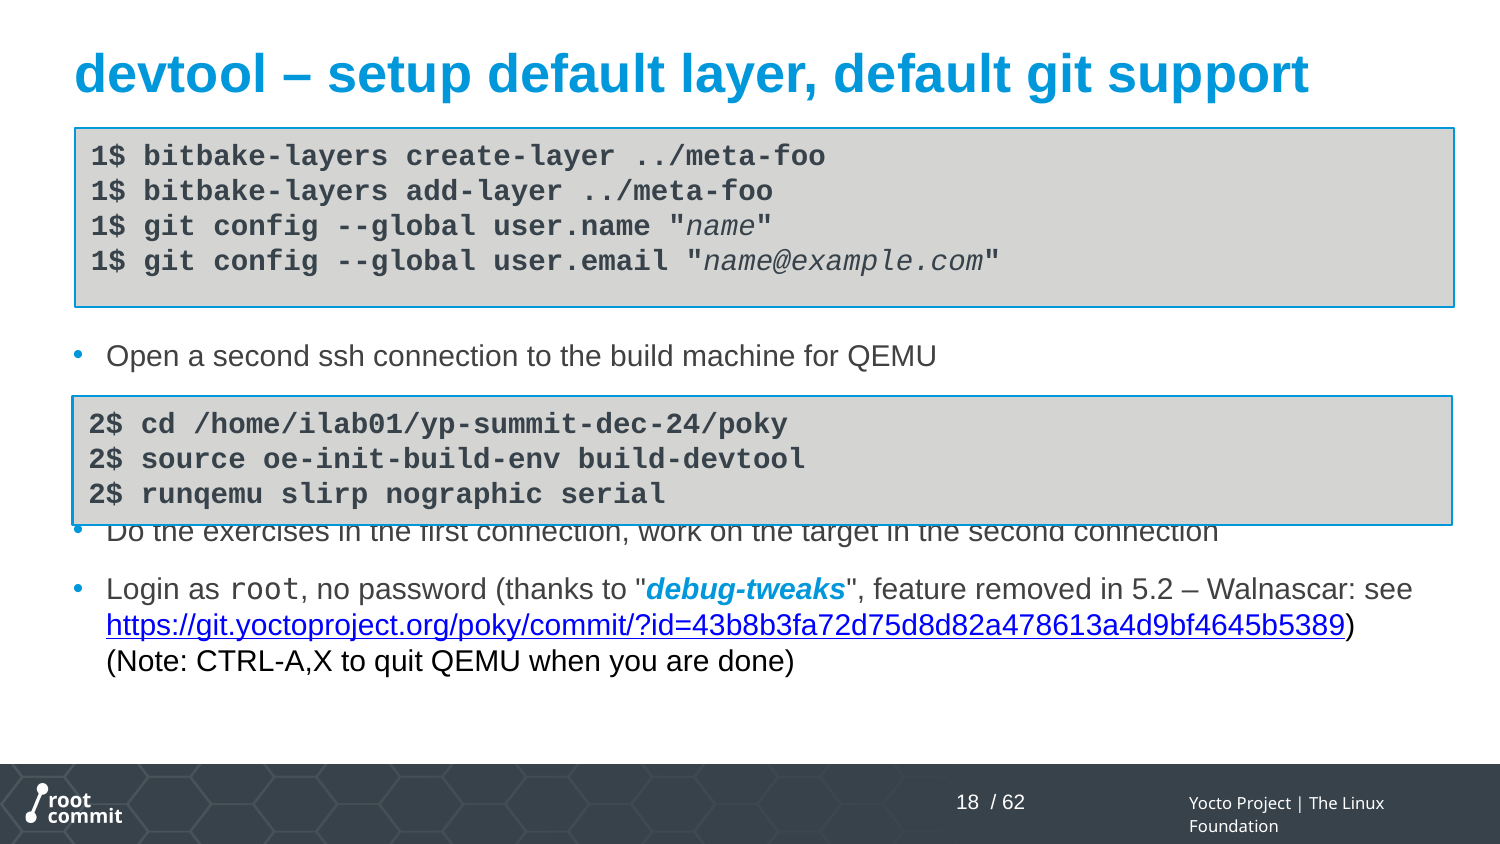

devtool – setup default layer, default git support
1$ bitbake-layers create-layer ../meta-foo
1$ bitbake-layers add-layer ../meta-foo
1$ git config --global user.name "name"
1$ git config --global user.email "name@example.com"
Open a second ssh connection to the build machine for QEMU
Do the exercises in the first connection, work on the target in the second connection
Login as root, no password (thanks to "debug-tweaks", feature removed in 5.2 – Walnascar: see https://git.yoctoproject.org/poky/commit/?id=43b8b3fa72d75d8d82a478613a4d9bf4645b5389)
(Note: CTRL-A,X to quit QEMU when you are done)
2$ cd /home/ilab01/yp-summit-dec-24/poky
2$ source oe-init-build-env build-devtool
2$ runqemu slirp nographic serial